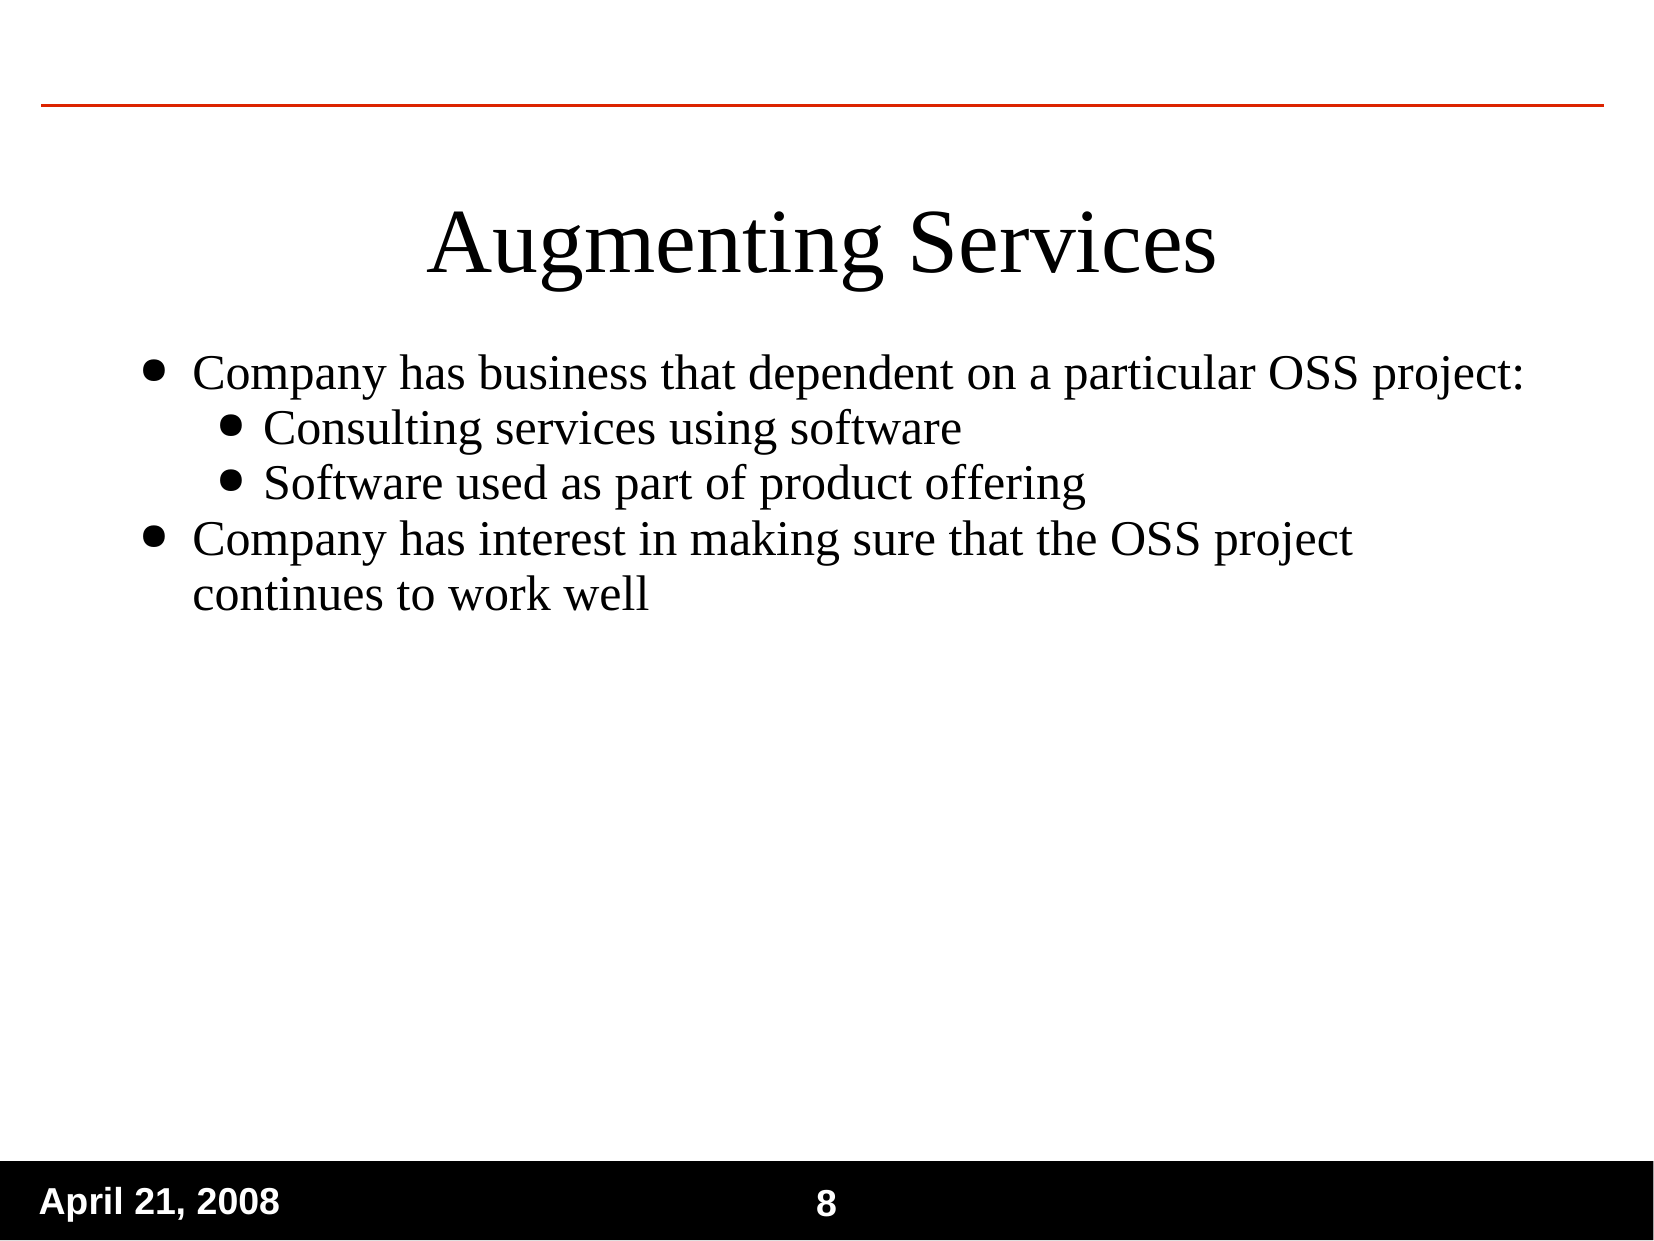

# Augmenting Services
Company has business that dependent on a particular OSS project:
Consulting services using software
Software used as part of product offering
Company has interest in making sure that the OSS project continues to work well